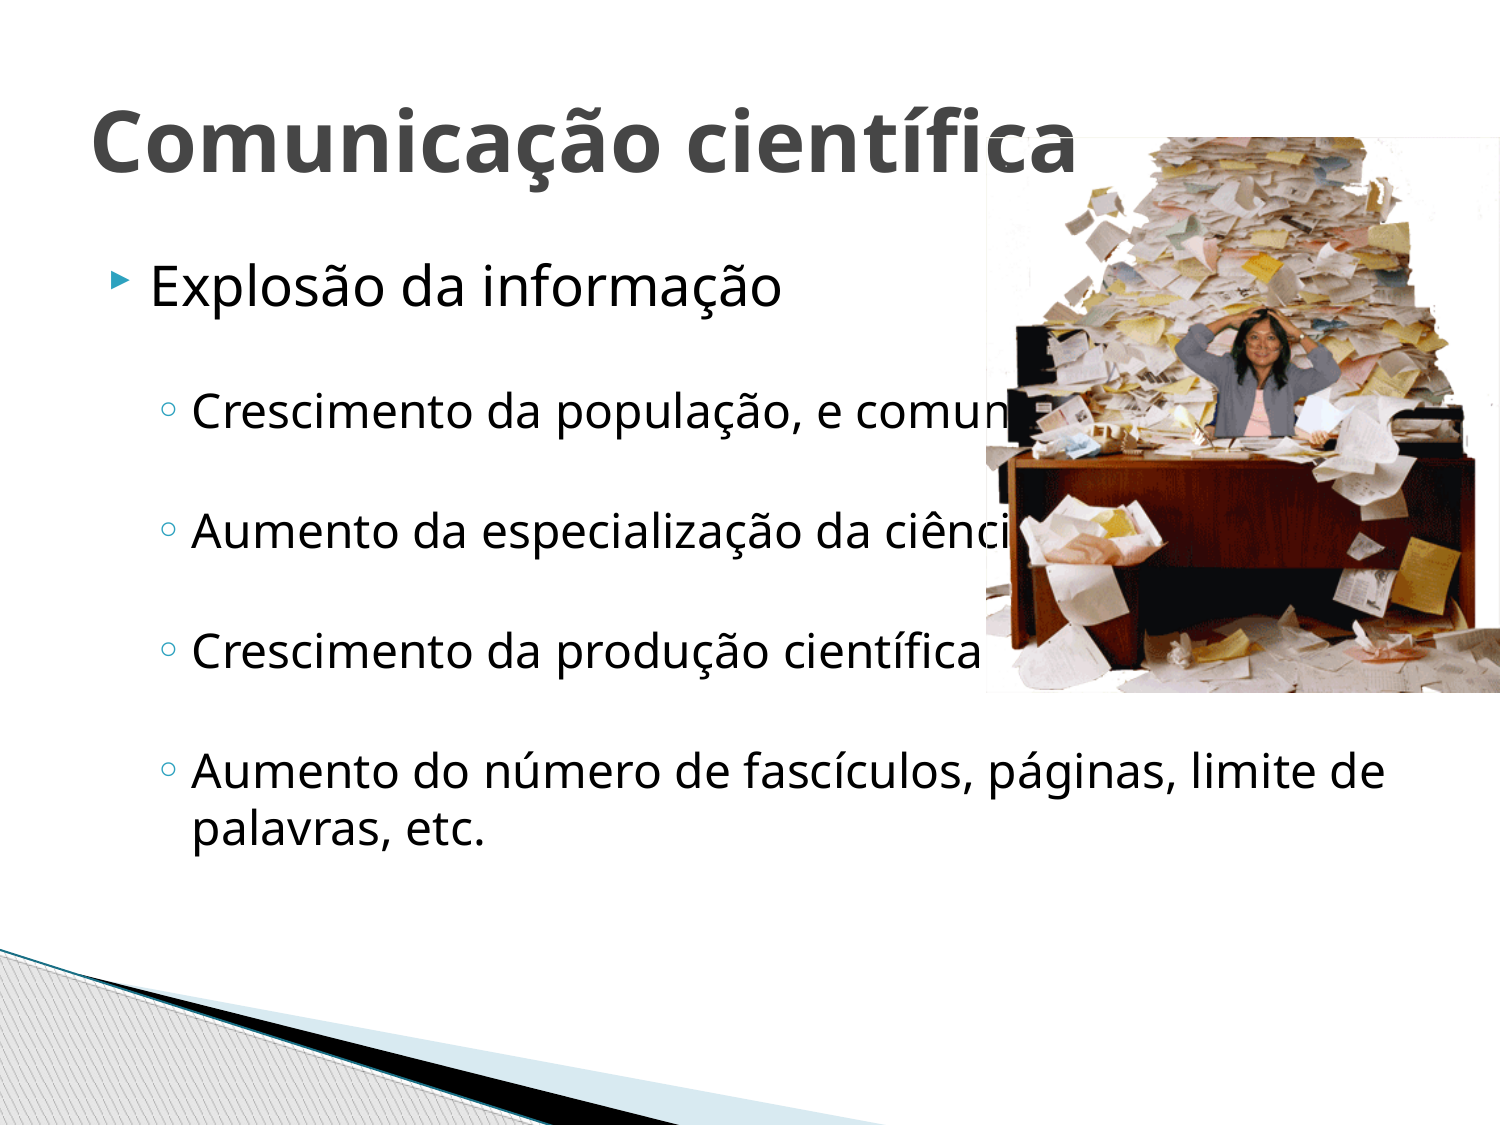

Comunicação científica
# Explosão da informação
Crescimento da população, e comunidade científica
Aumento da especialização da ciência
Crescimento da produção científica
Aumento do número de fascículos, páginas, limite de palavras, etc.